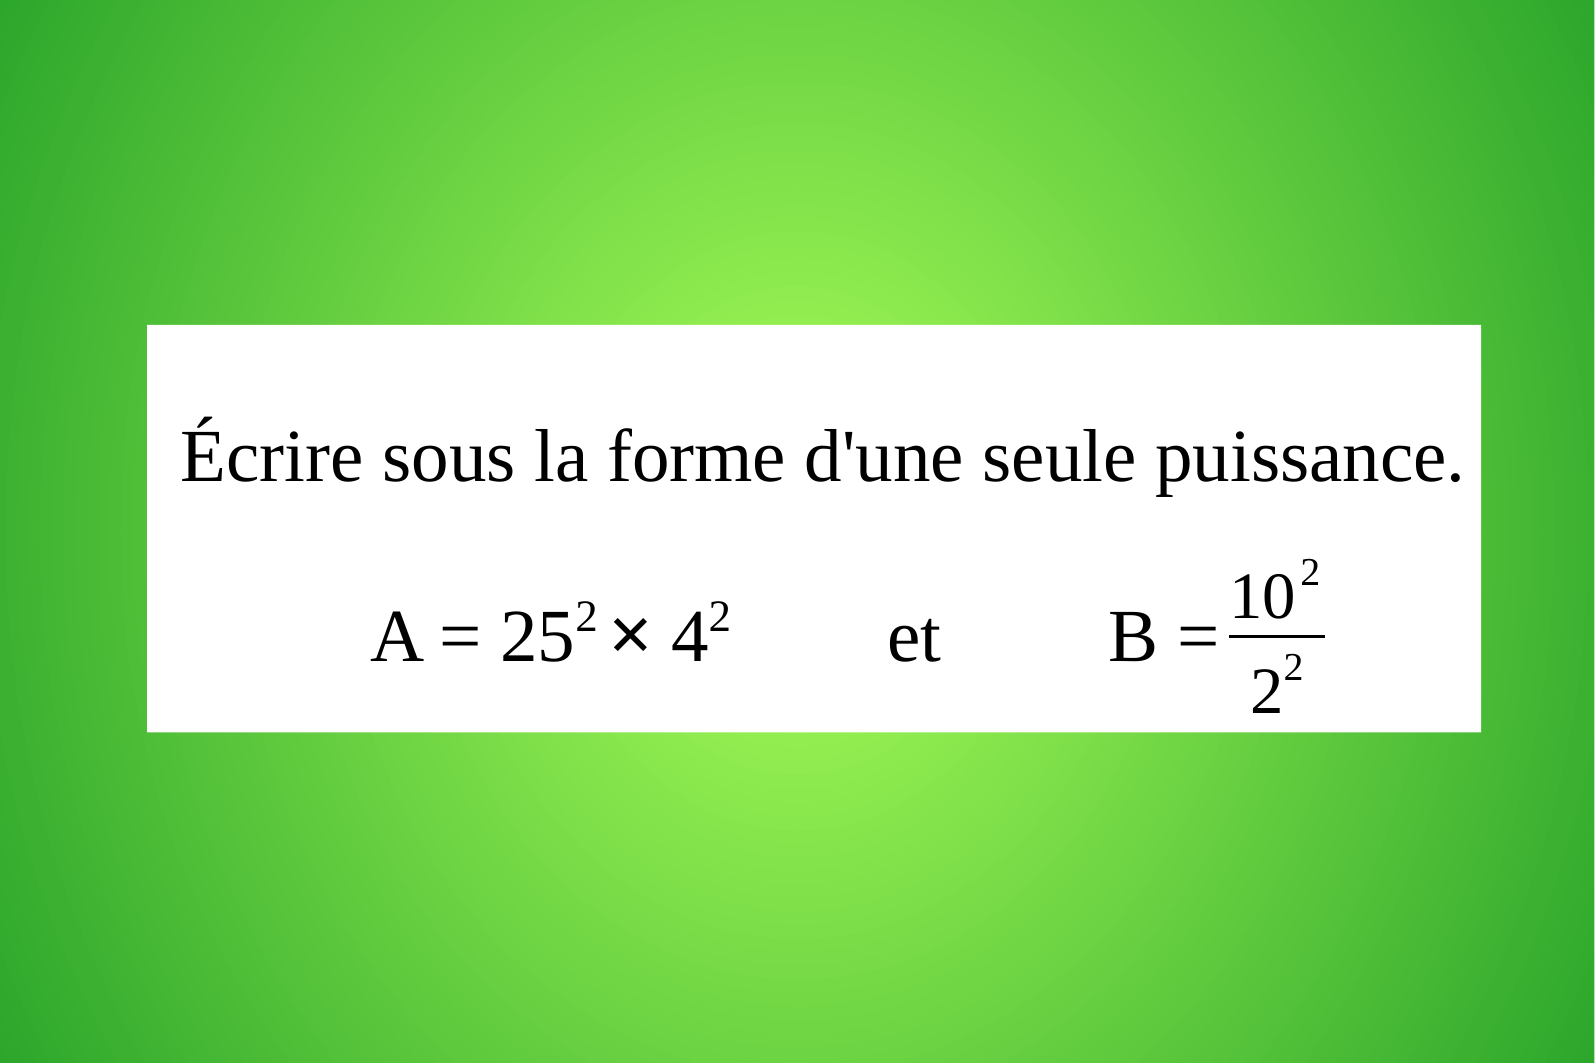

Écrire sous la forme d'une seule puissance.
A = 252 × 42 		et			B =